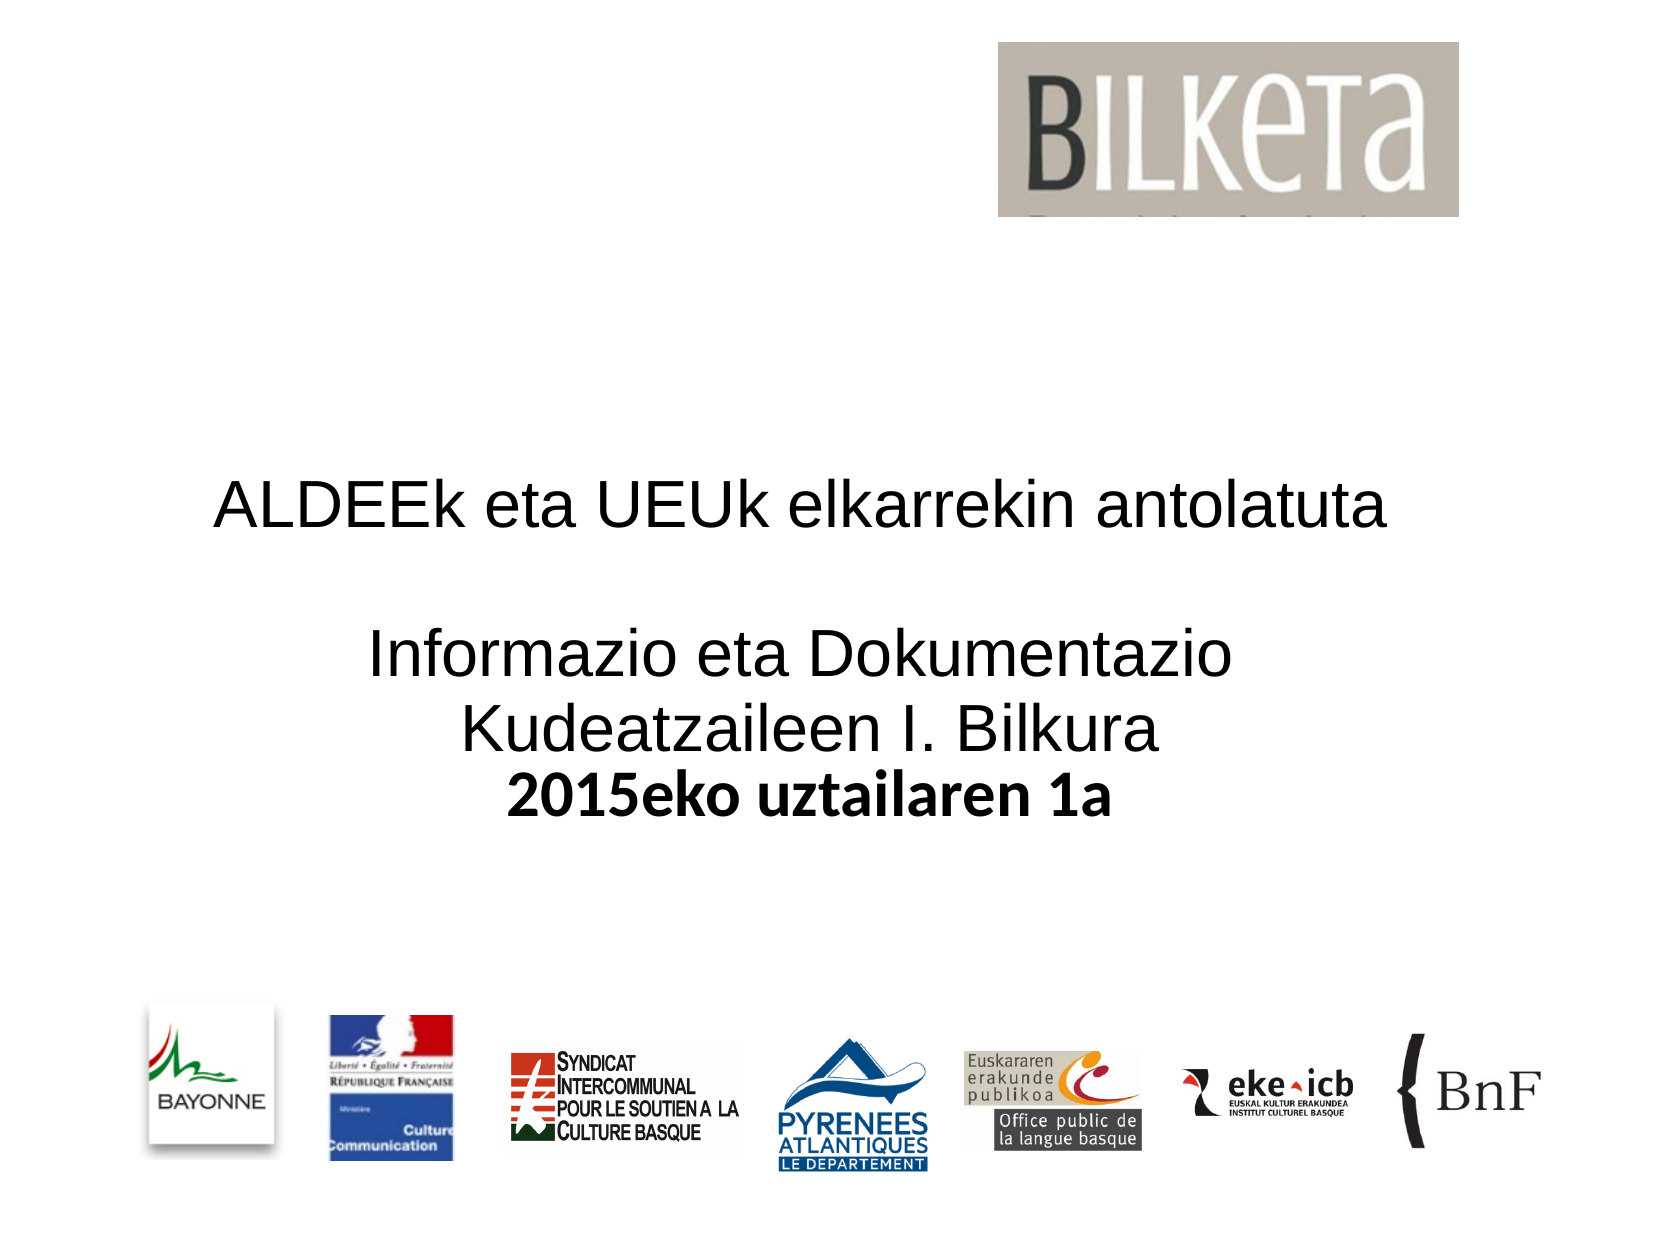

# ALDEEk eta UEUk elkarrekin antolatuta
Informazio eta Dokumentazio
Kudeatzaileen I. Bilkura
2015eko uztailaren 1a